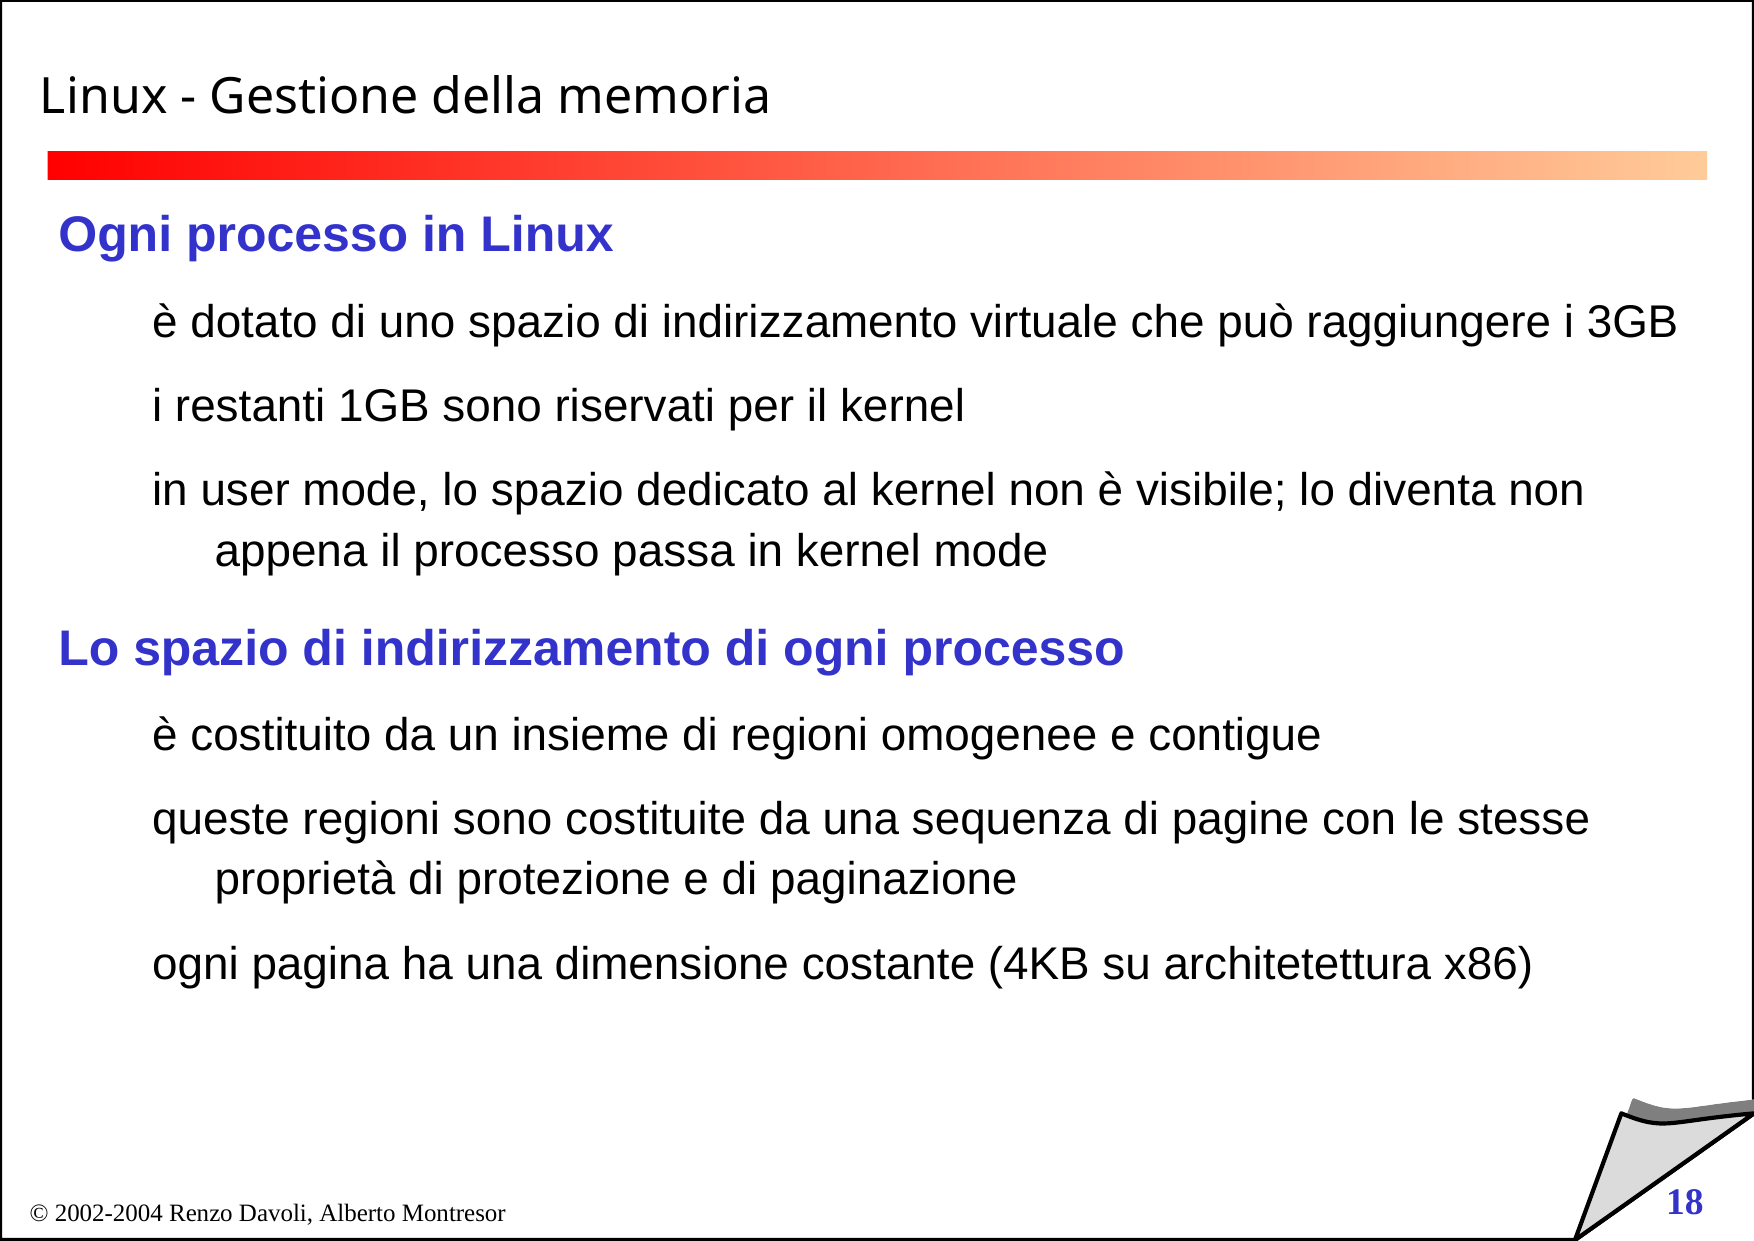

# Linux - Gestione della memoria
Ogni processo in Linux
è dotato di uno spazio di indirizzamento virtuale che può raggiungere i 3GB
i restanti 1GB sono riservati per il kernel
in user mode, lo spazio dedicato al kernel non è visibile; lo diventa non appena il processo passa in kernel mode
Lo spazio di indirizzamento di ogni processo
è costituito da un insieme di regioni omogenee e contigue
queste regioni sono costituite da una sequenza di pagine con le stesse proprietà di protezione e di paginazione
ogni pagina ha una dimensione costante (4KB su architetettura x86)